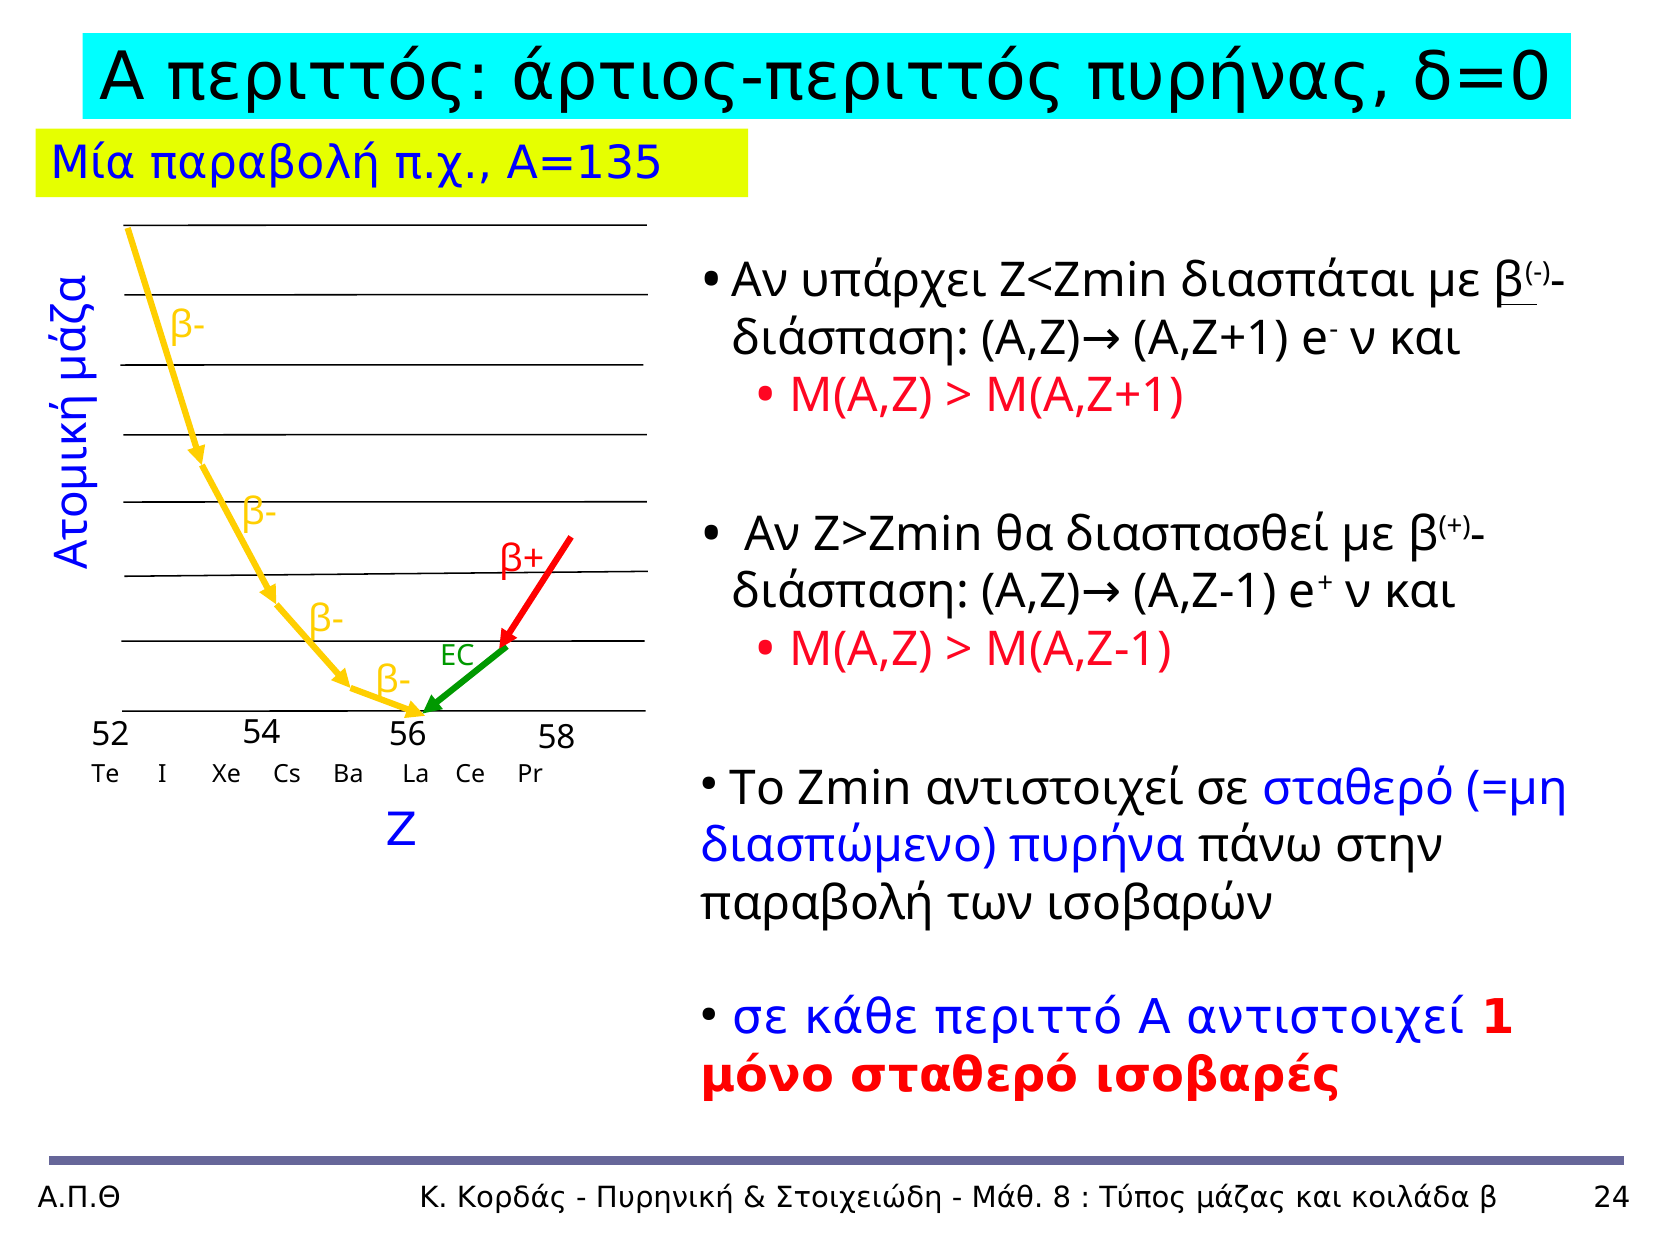

β-
β-
β+
β-
EC
β-
54
52
56
58
Te I Xe Cs Ba La Ce Pr
# Α περιττός: άρτιος-περιττός πυρήνας, δ=0
Μία παραβολή π.χ., Α=135
Αν υπάρχει Ζ<Ζmin διασπάται με β(-)-διάσπαση: (Α,Ζ)→ (Α,Ζ+1) e- ν και
Μ(Α,Ζ) > Μ(Α,Ζ+1)
 Αν Ζ>Ζmin θα διασπασθεί με β(+)-διάσπαση: (Α,Ζ)→ (Α,Ζ-1) e+ ν και
Μ(Α,Ζ) > Μ(Α,Ζ-1)
 Το Ζmin αντιστοιχεί σε σταθερό (=μη διασπώμενο) πυρήνα πάνω στην παραβολή των ισοβαρών
 σε κάθε περιττό Α αντιστοιχεί 1 μόνο σταθερό ισοβαρές
Ατομική μάζα
Ζ
Α.Π.Θ
Κ. Κορδάς - Πυρηνική & Στοιχειώδη - Μάθ. 8 : Τύπος μάζας και κοιλάδα β
24